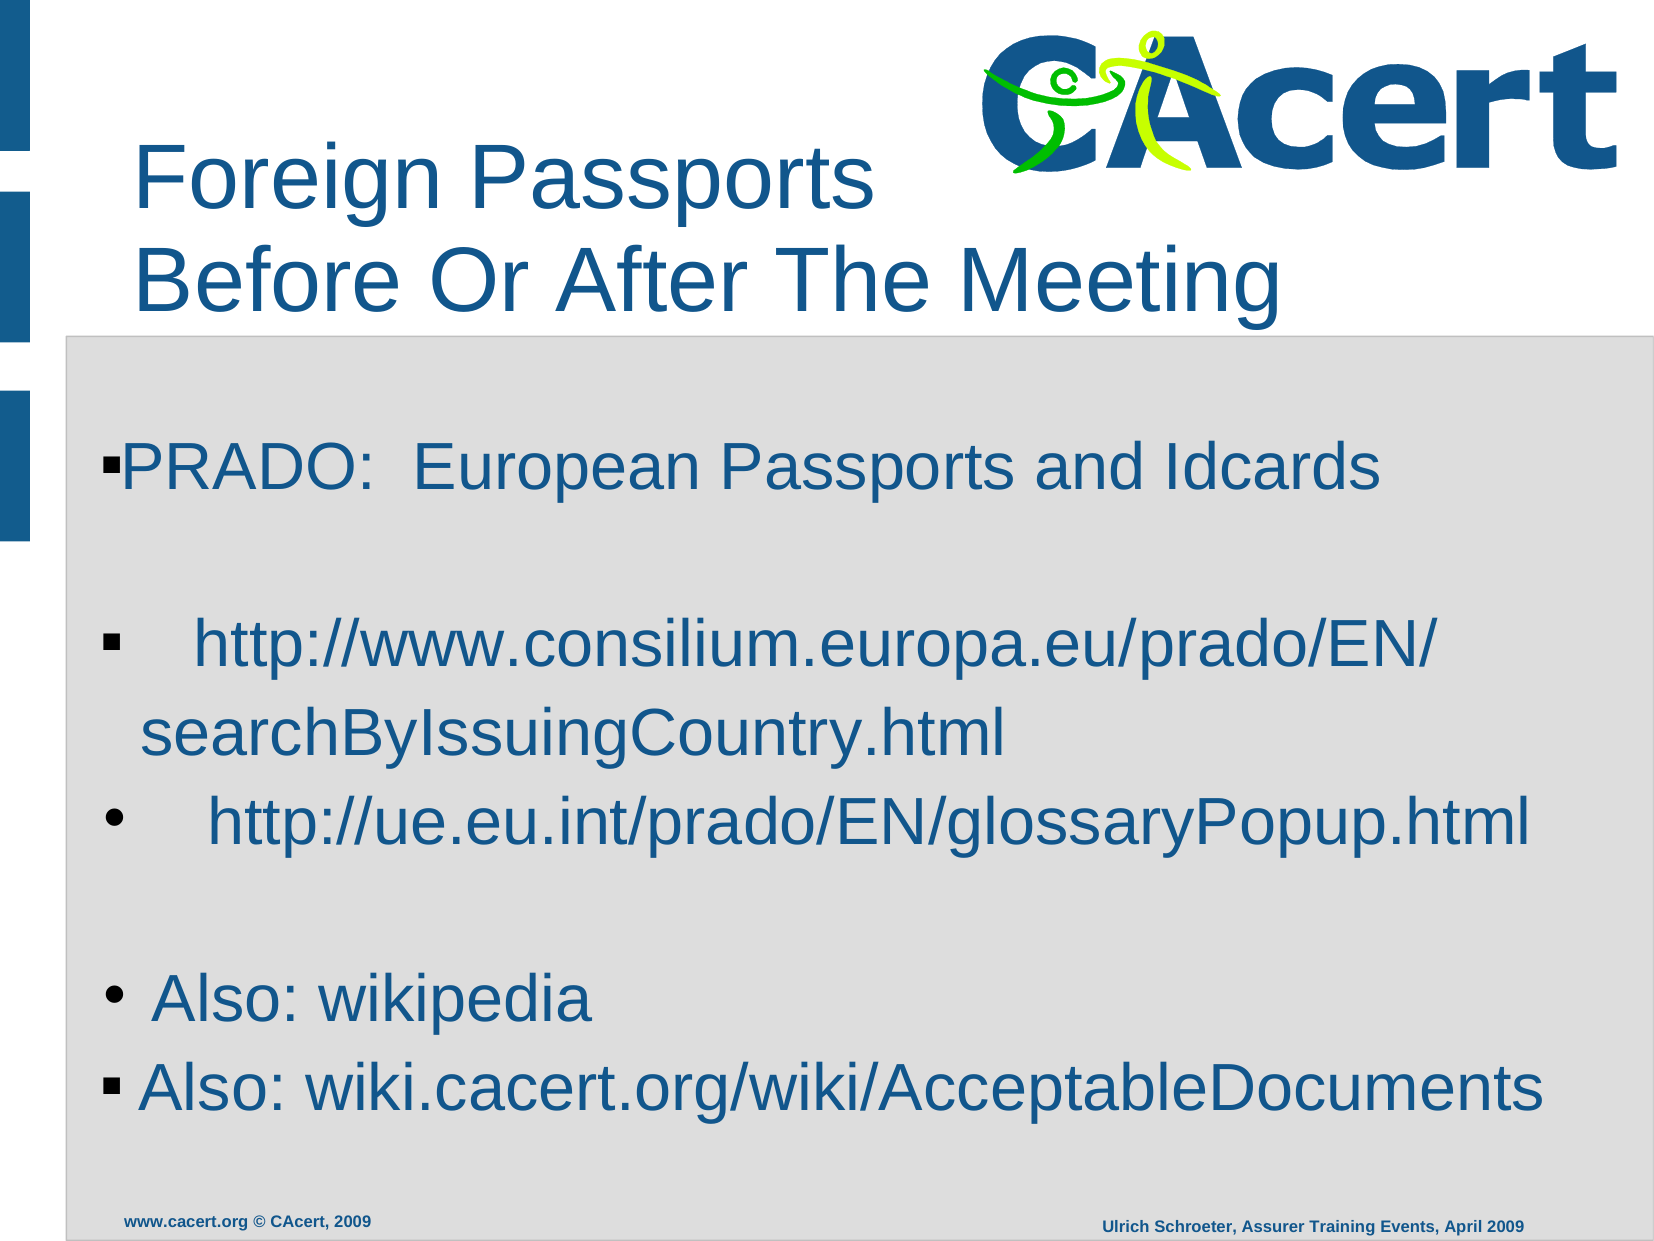

Foreign Passports
Before Or After The Meeting
PRADO: European Passports and Idcards
 http://www.consilium.europa.eu/prado/EN/
 searchByIssuingCountry.html
 http://ue.eu.int/prado/EN/glossaryPopup.html
 Also: wikipedia
 Also: wiki.cacert.org/wiki/AcceptableDocuments